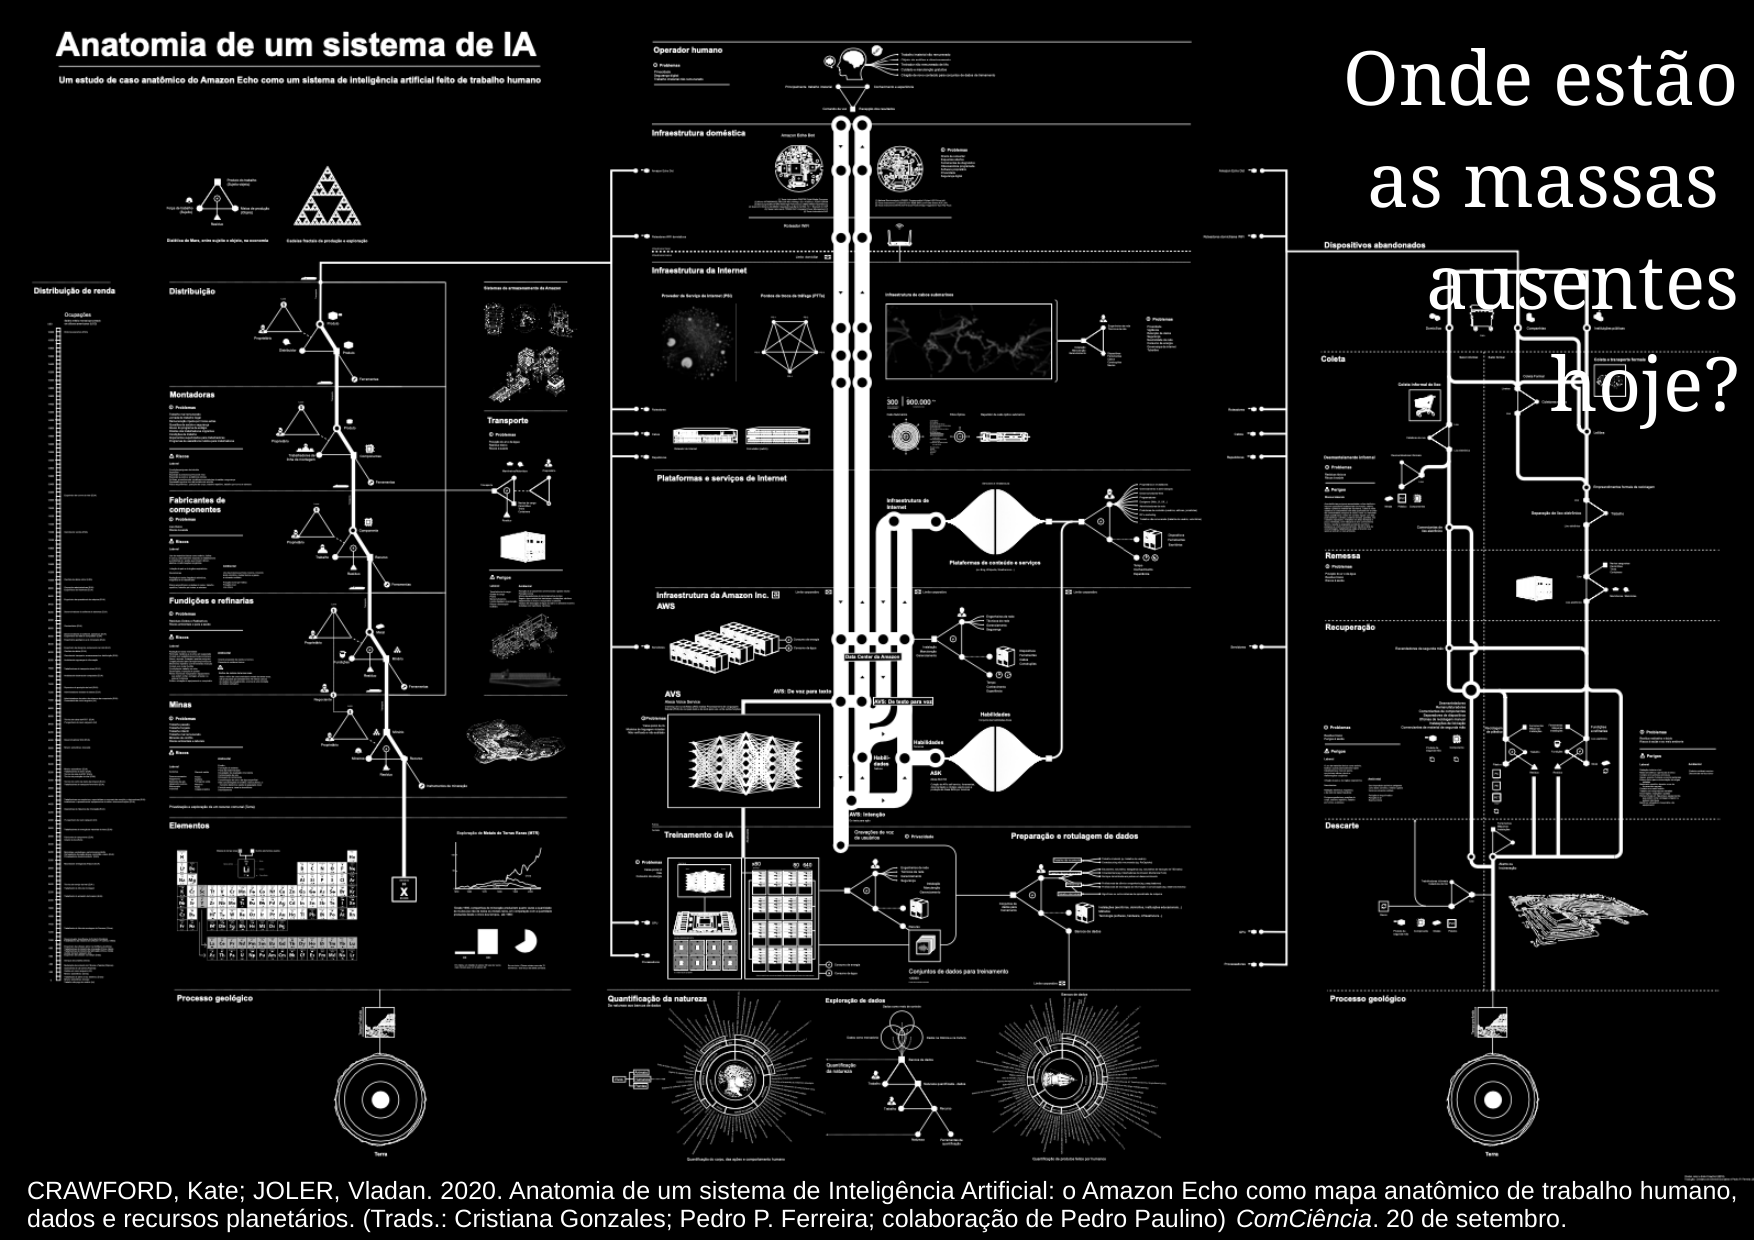

Onde estão
as massas
ausentes
hoje?
CRAWFORD, Kate; JOLER, Vladan. 2020. Anatomia de um sistema de Inteligência Artificial: o Amazon Echo como mapa anatômico de trabalho humano, dados e recursos planetários. (Trads.: Cristiana Gonzales; Pedro P. Ferreira; colaboração de Pedro Paulino) ComCiência. 20 de setembro.